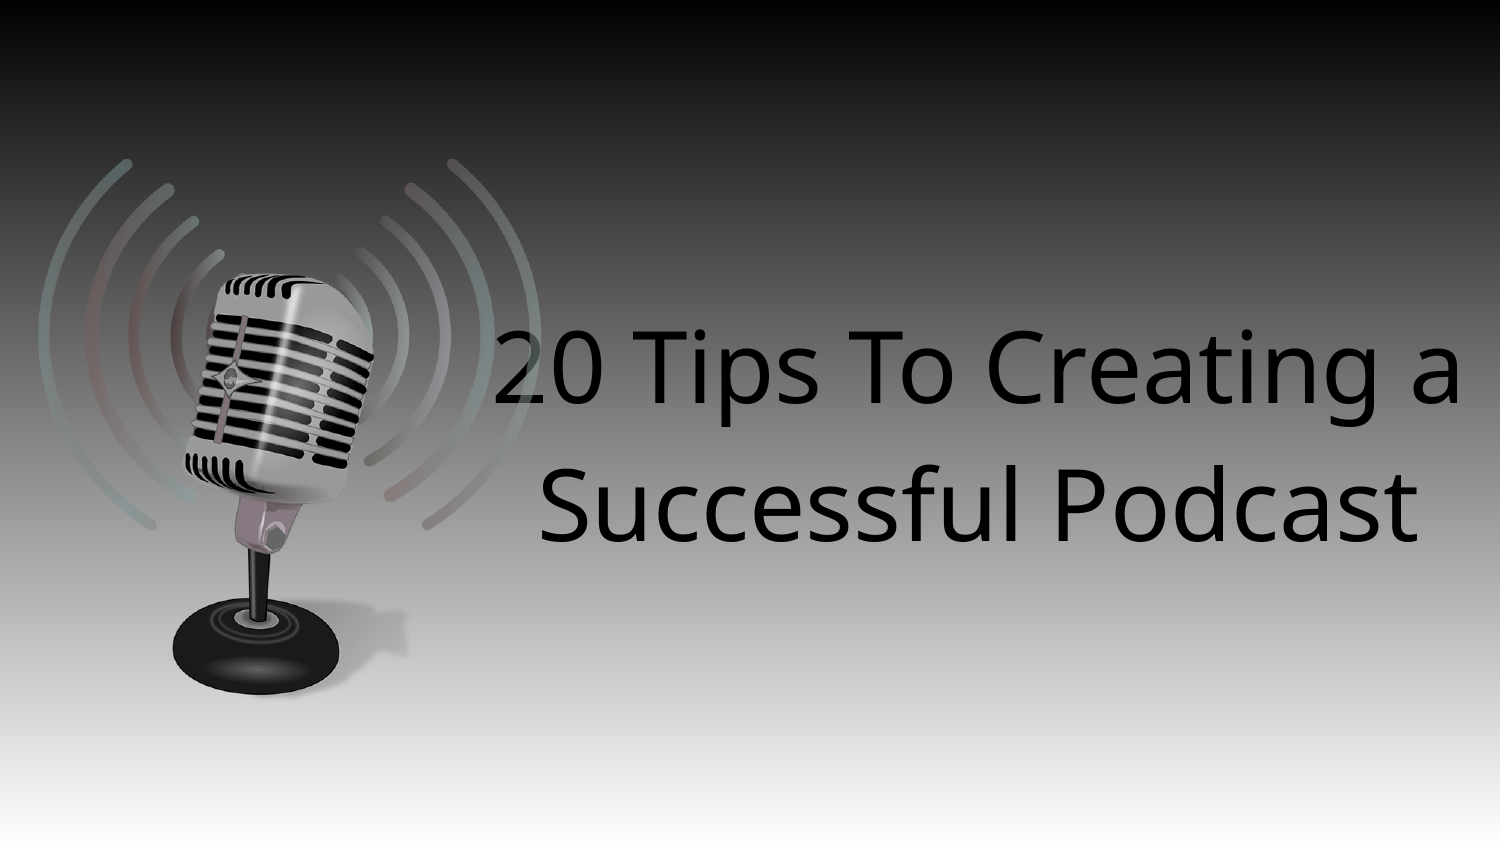

20 Tips To Creating a
Successful Podcast